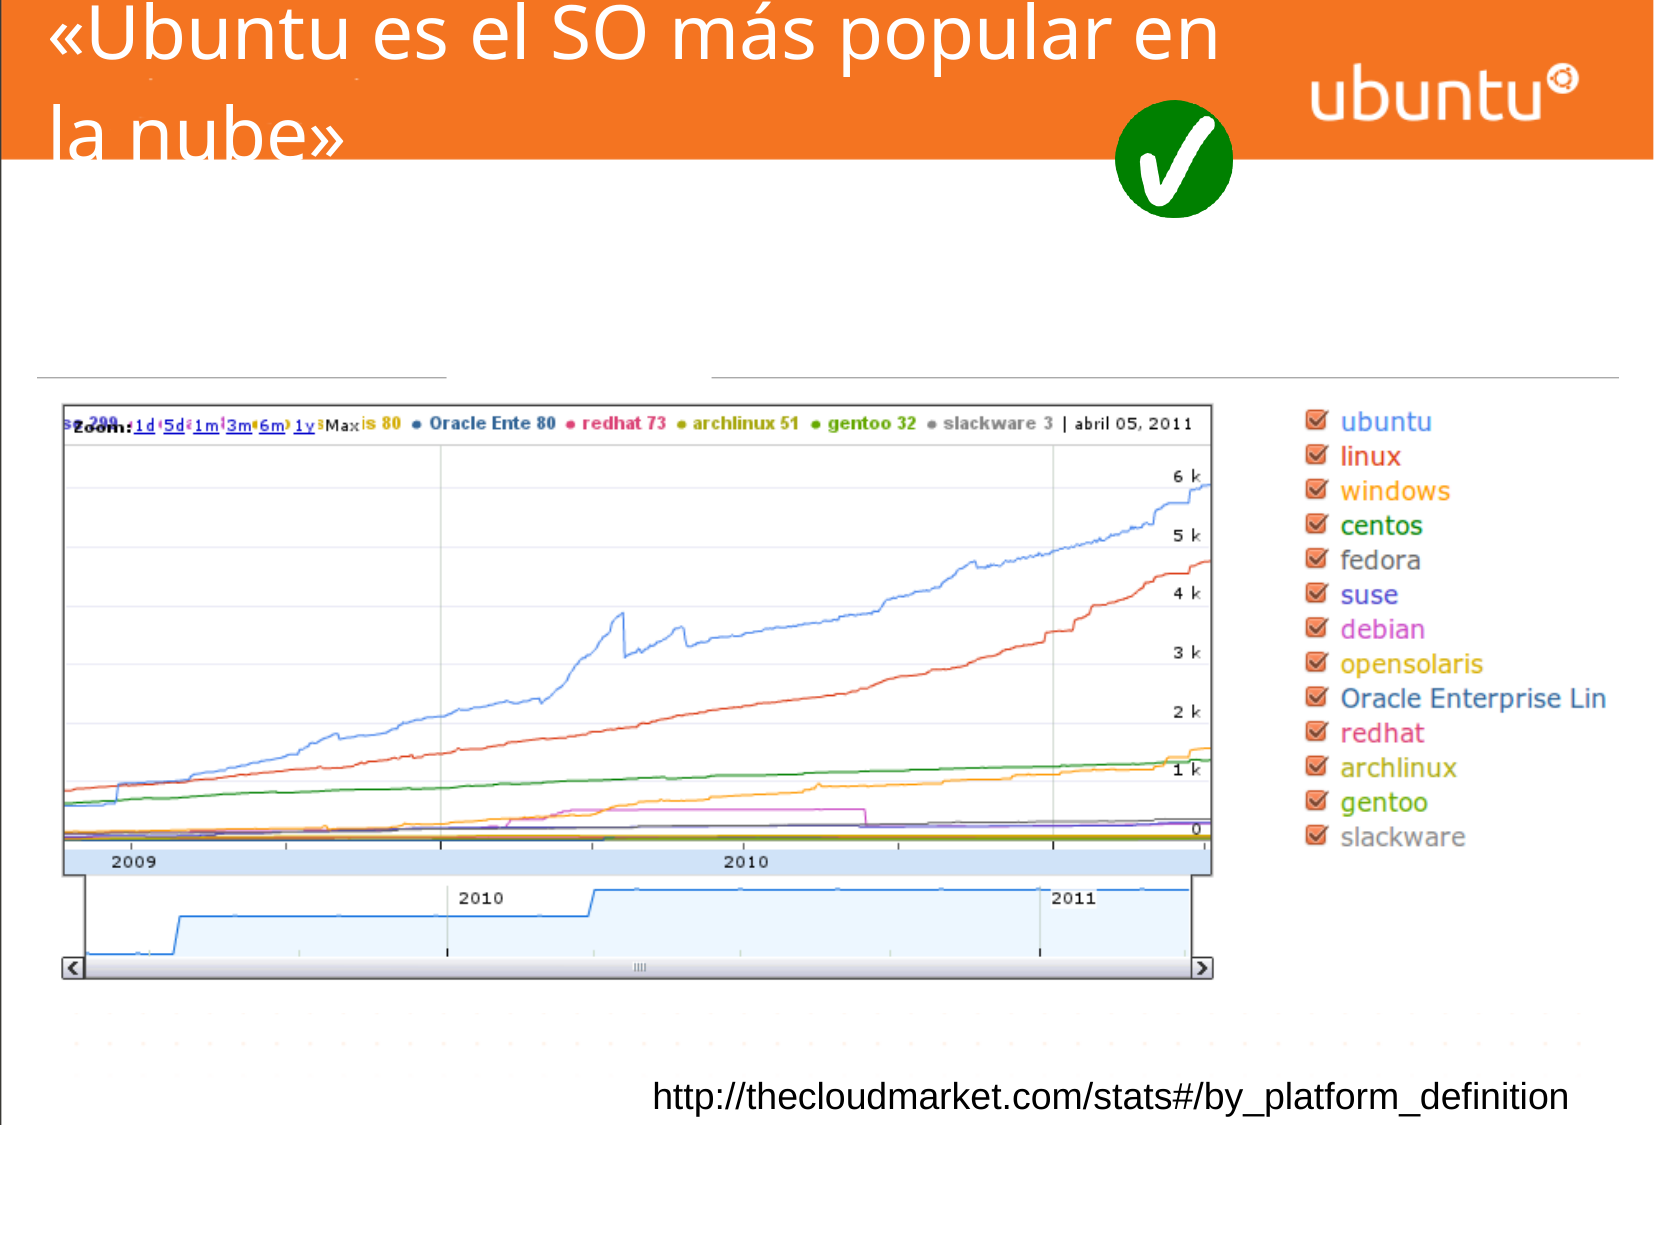

# «Ubuntu es el SO más popular en la nube»
http://thecloudmarket.com/stats#/by_platform_definition